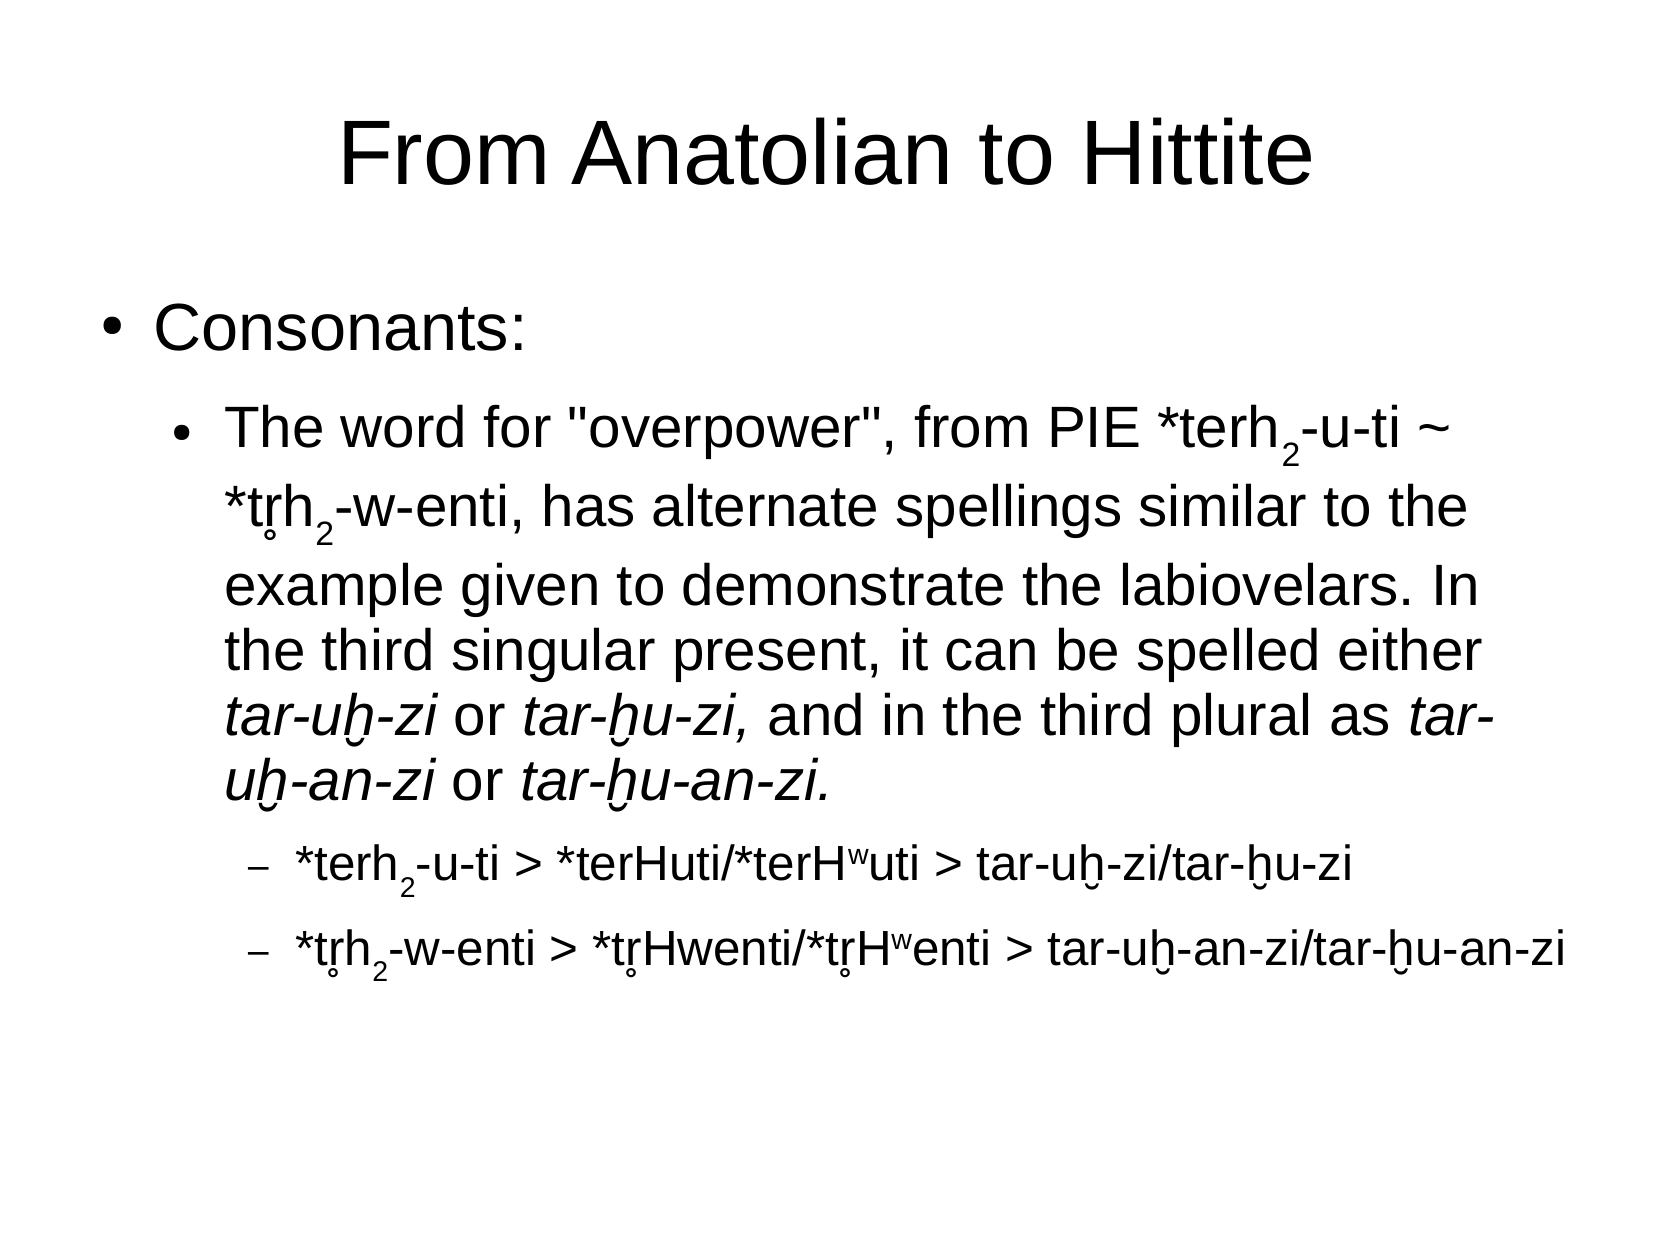

# From Anatolian to Hittite
Consonants:
The word for "overpower", from PIE *terh2-u-ti ~ *tr̥h2-w-enti, has alternate spellings similar to the example given to demonstrate the labiovelars. In the third singular present, it can be spelled either tar-uḫ-zi or tar-ḫu-zi, and in the third plural as tar-uḫ-an-zi or tar-ḫu-an-zi.
*terh2-u-ti > *terHuti/*terHwuti > tar-uḫ-zi/tar-ḫu-zi
*tr̥h2-w-enti > *tr̥Hwenti/*tr̥Hwenti > tar-uḫ-an-zi/tar-ḫu-an-zi